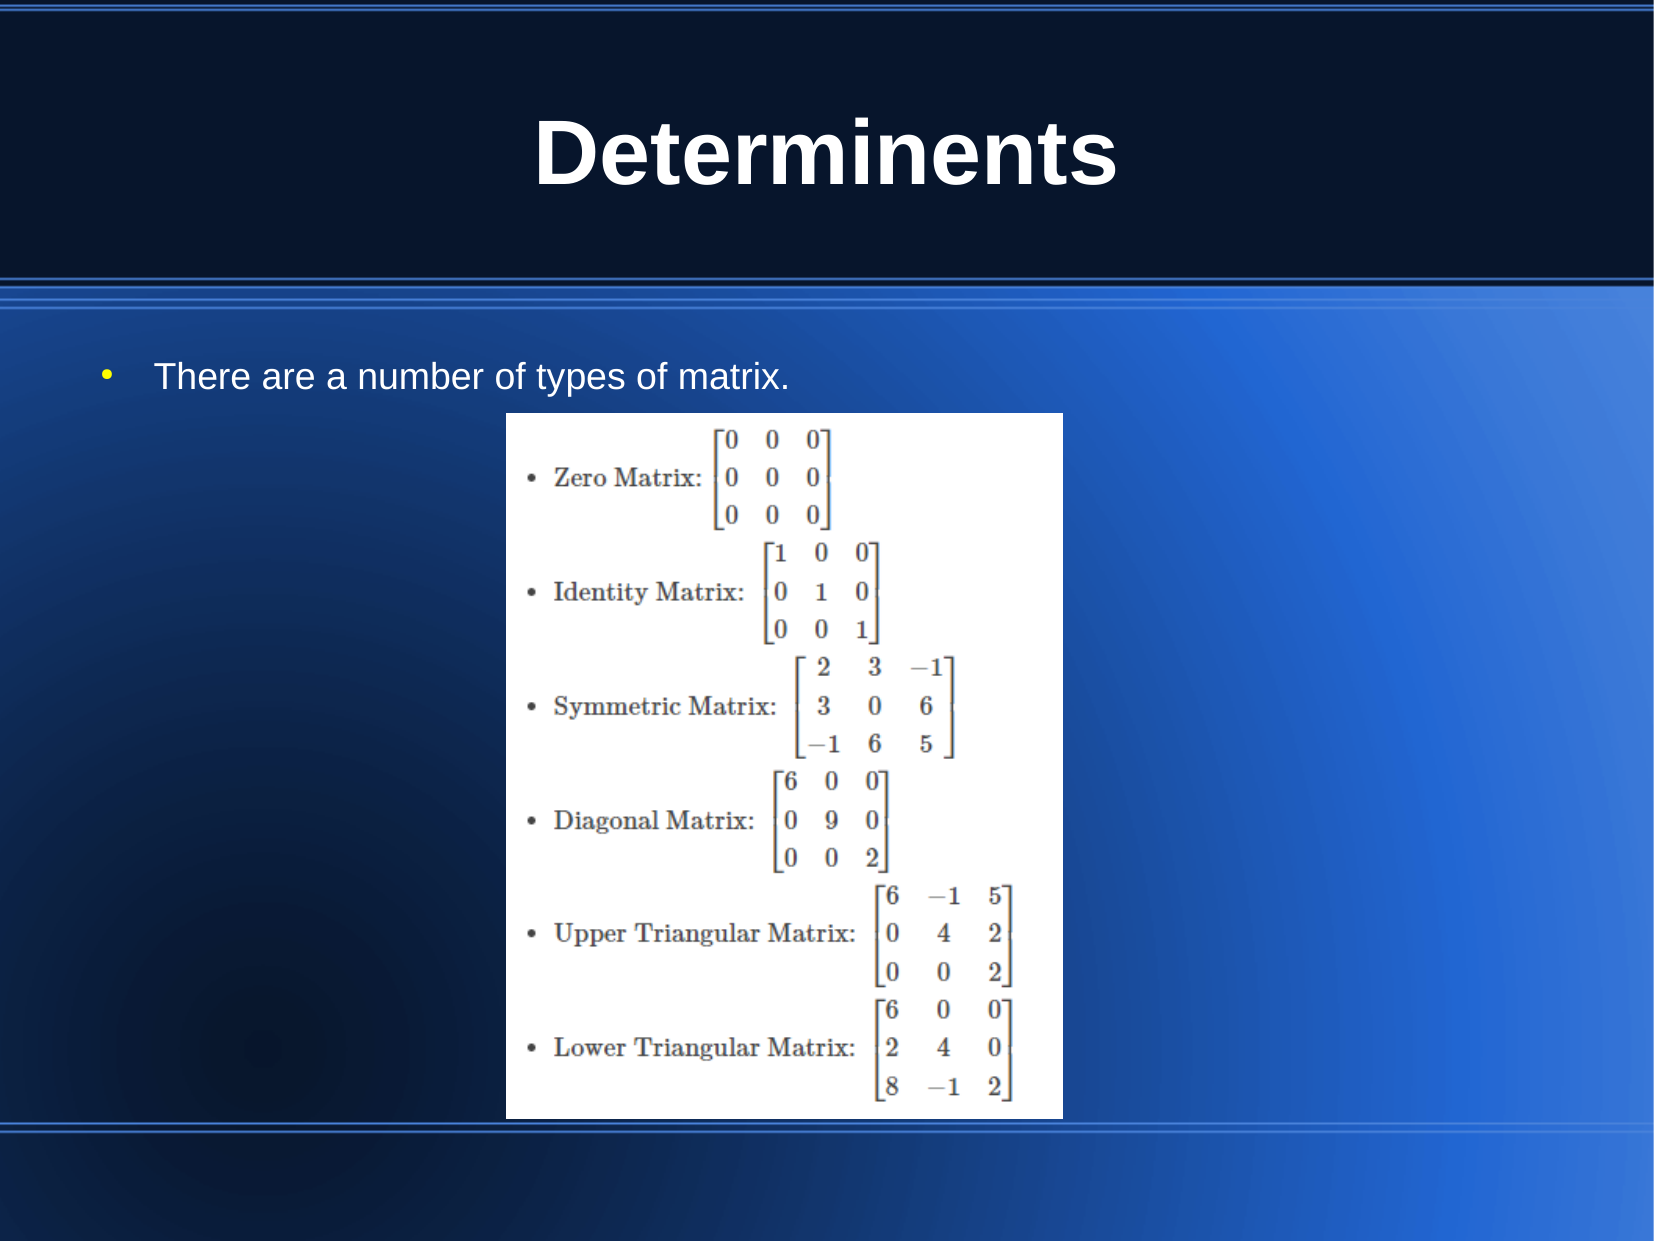

# Determinents
There are a number of types of matrix.